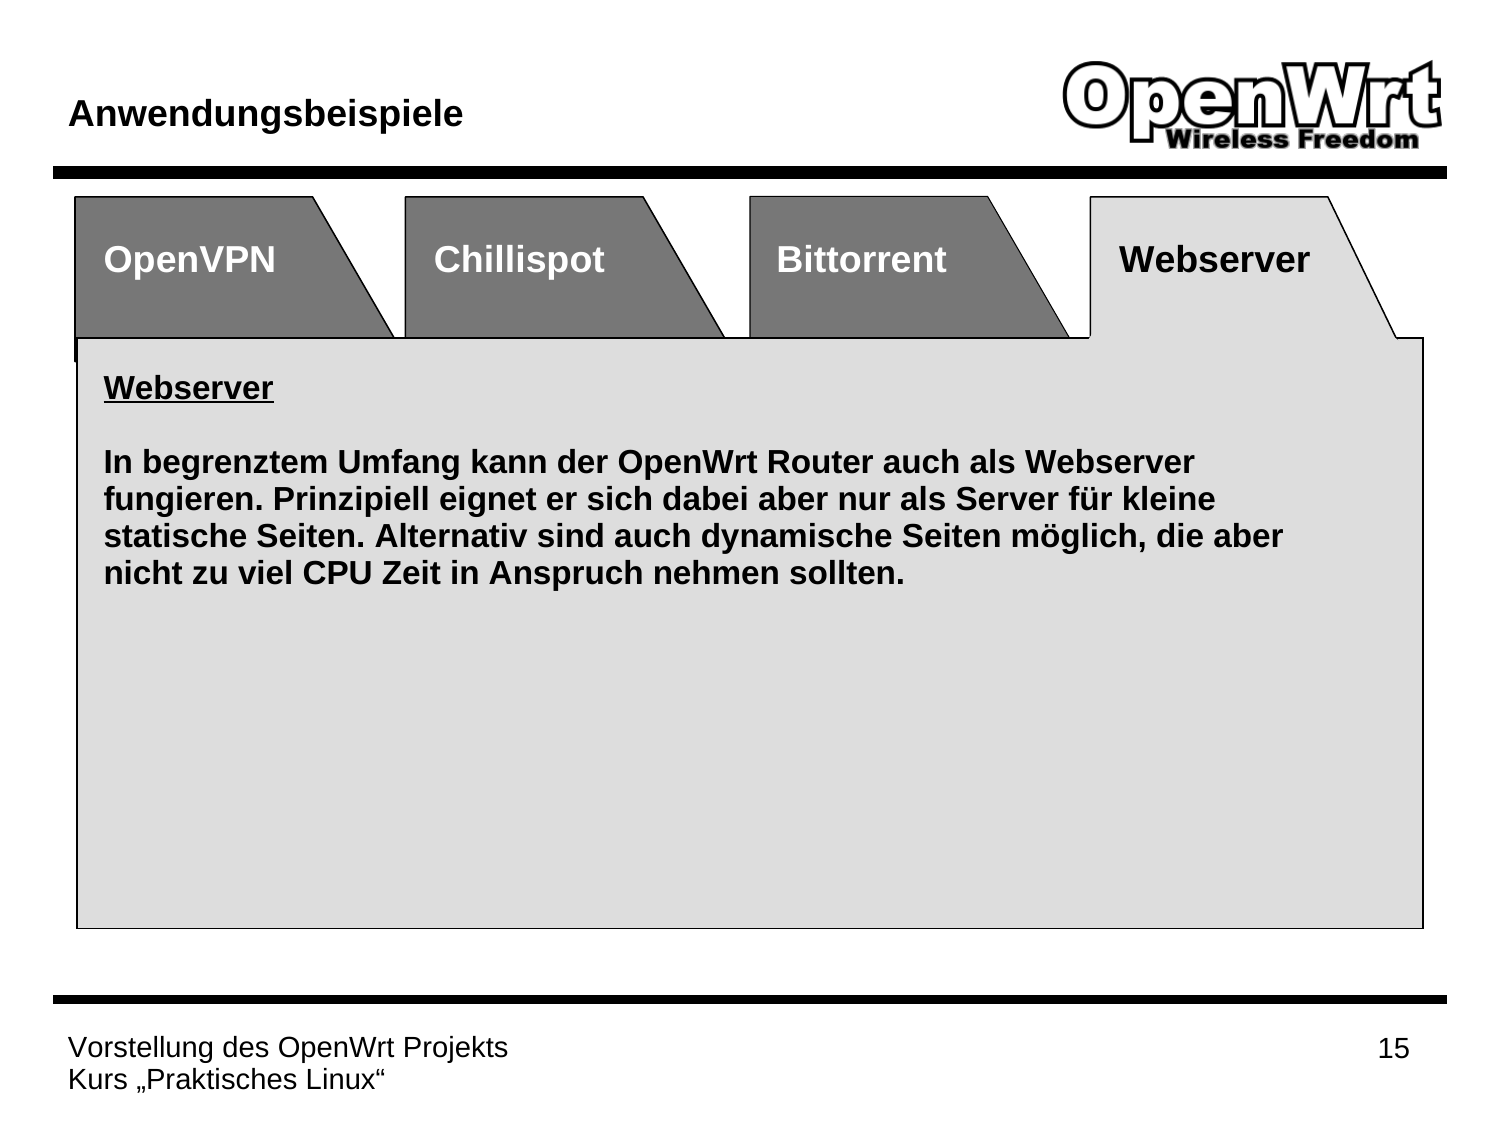

# Anwendungsbeispiele
OpenVPN
Chillispot
Bittorrent
Webserver
Webserver
In begrenztem Umfang kann der OpenWrt Router auch als Webserver fungieren. Prinzipiell eignet er sich dabei aber nur als Server für kleine statische Seiten. Alternativ sind auch dynamische Seiten möglich, die aber nicht zu viel CPU Zeit in Anspruch nehmen sollten.
15